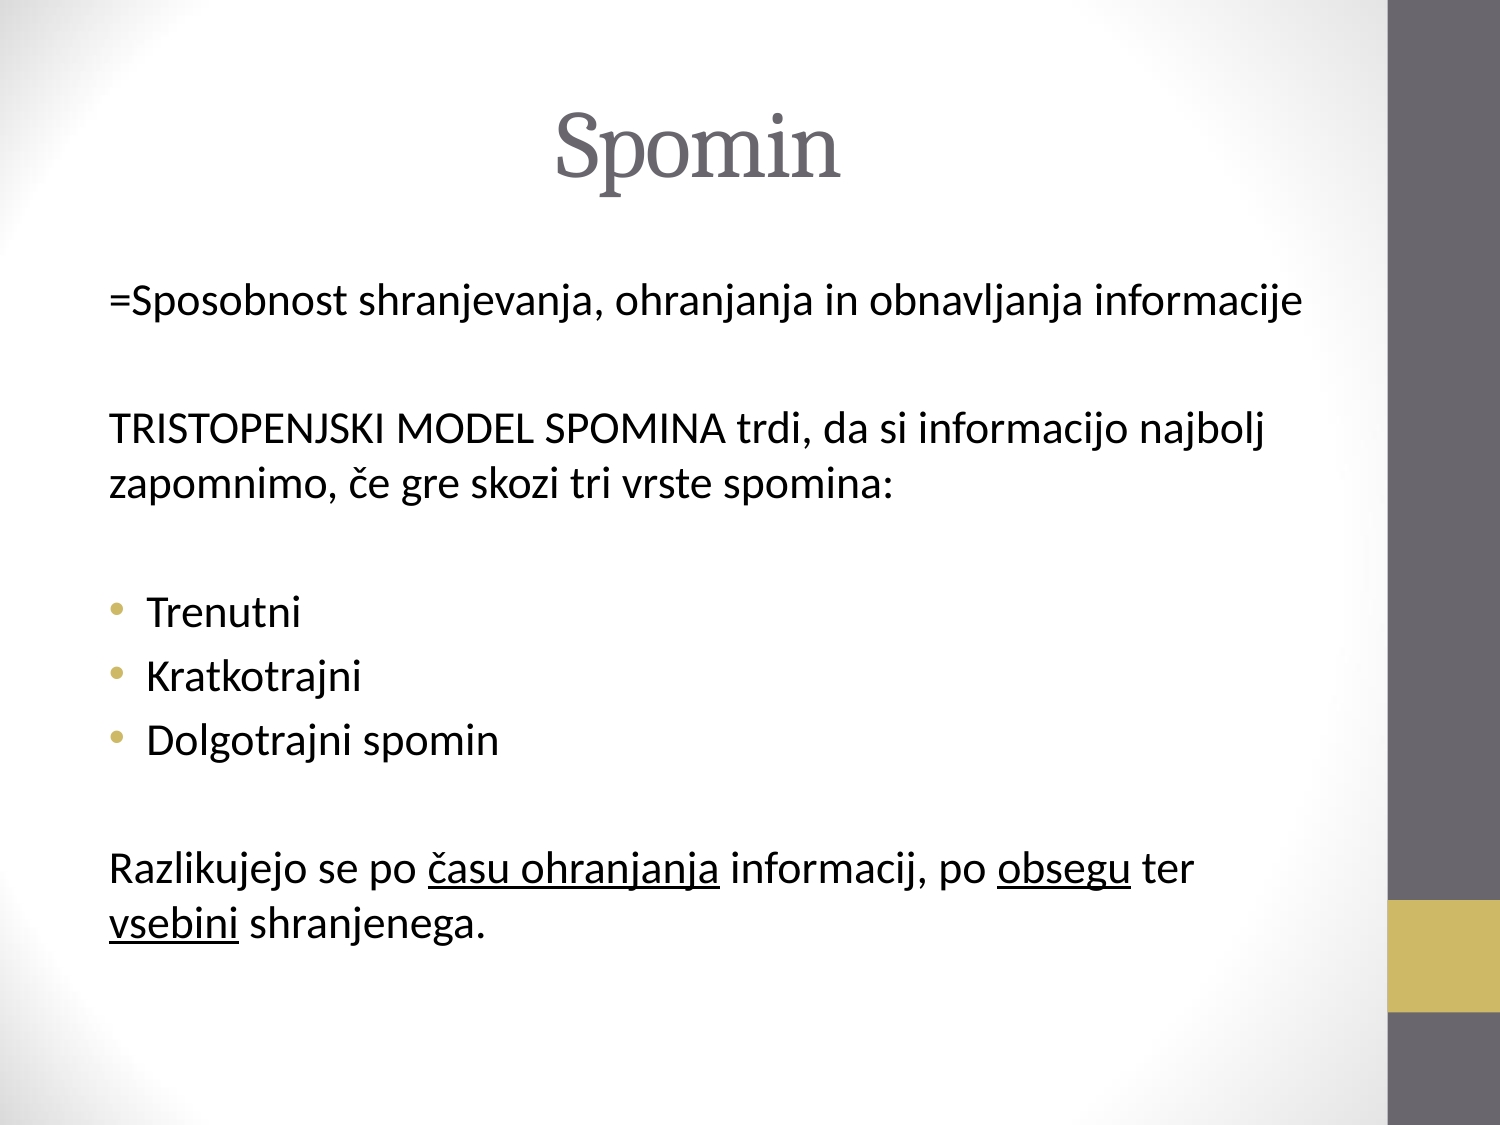

# Spomin
=Sposobnost shranjevanja, ohranjanja in obnavljanja informacije
TRISTOPENJSKI MODEL SPOMINA trdi, da si informacijo najbolj zapomnimo, če gre skozi tri vrste spomina:
Trenutni
Kratkotrajni
Dolgotrajni spomin
Razlikujejo se po času ohranjanja informacij, po obsegu ter vsebini shranjenega.